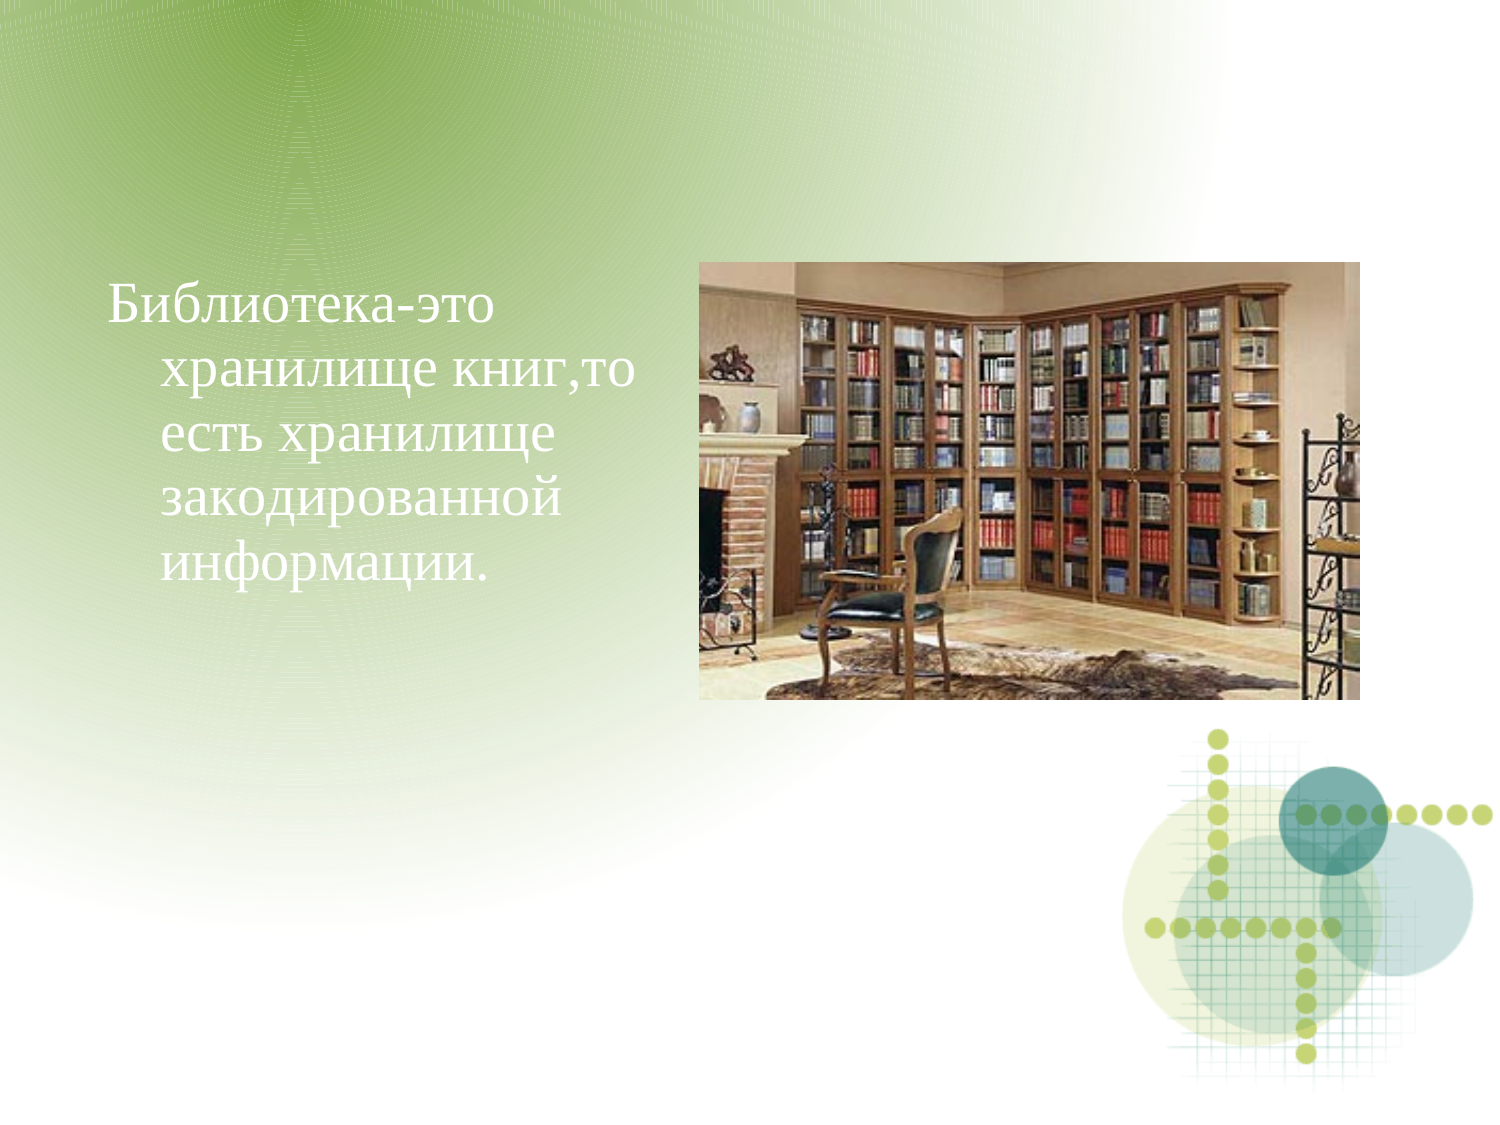

#
Библиотека-это хранилище книг,то есть хранилище закодированной информации.